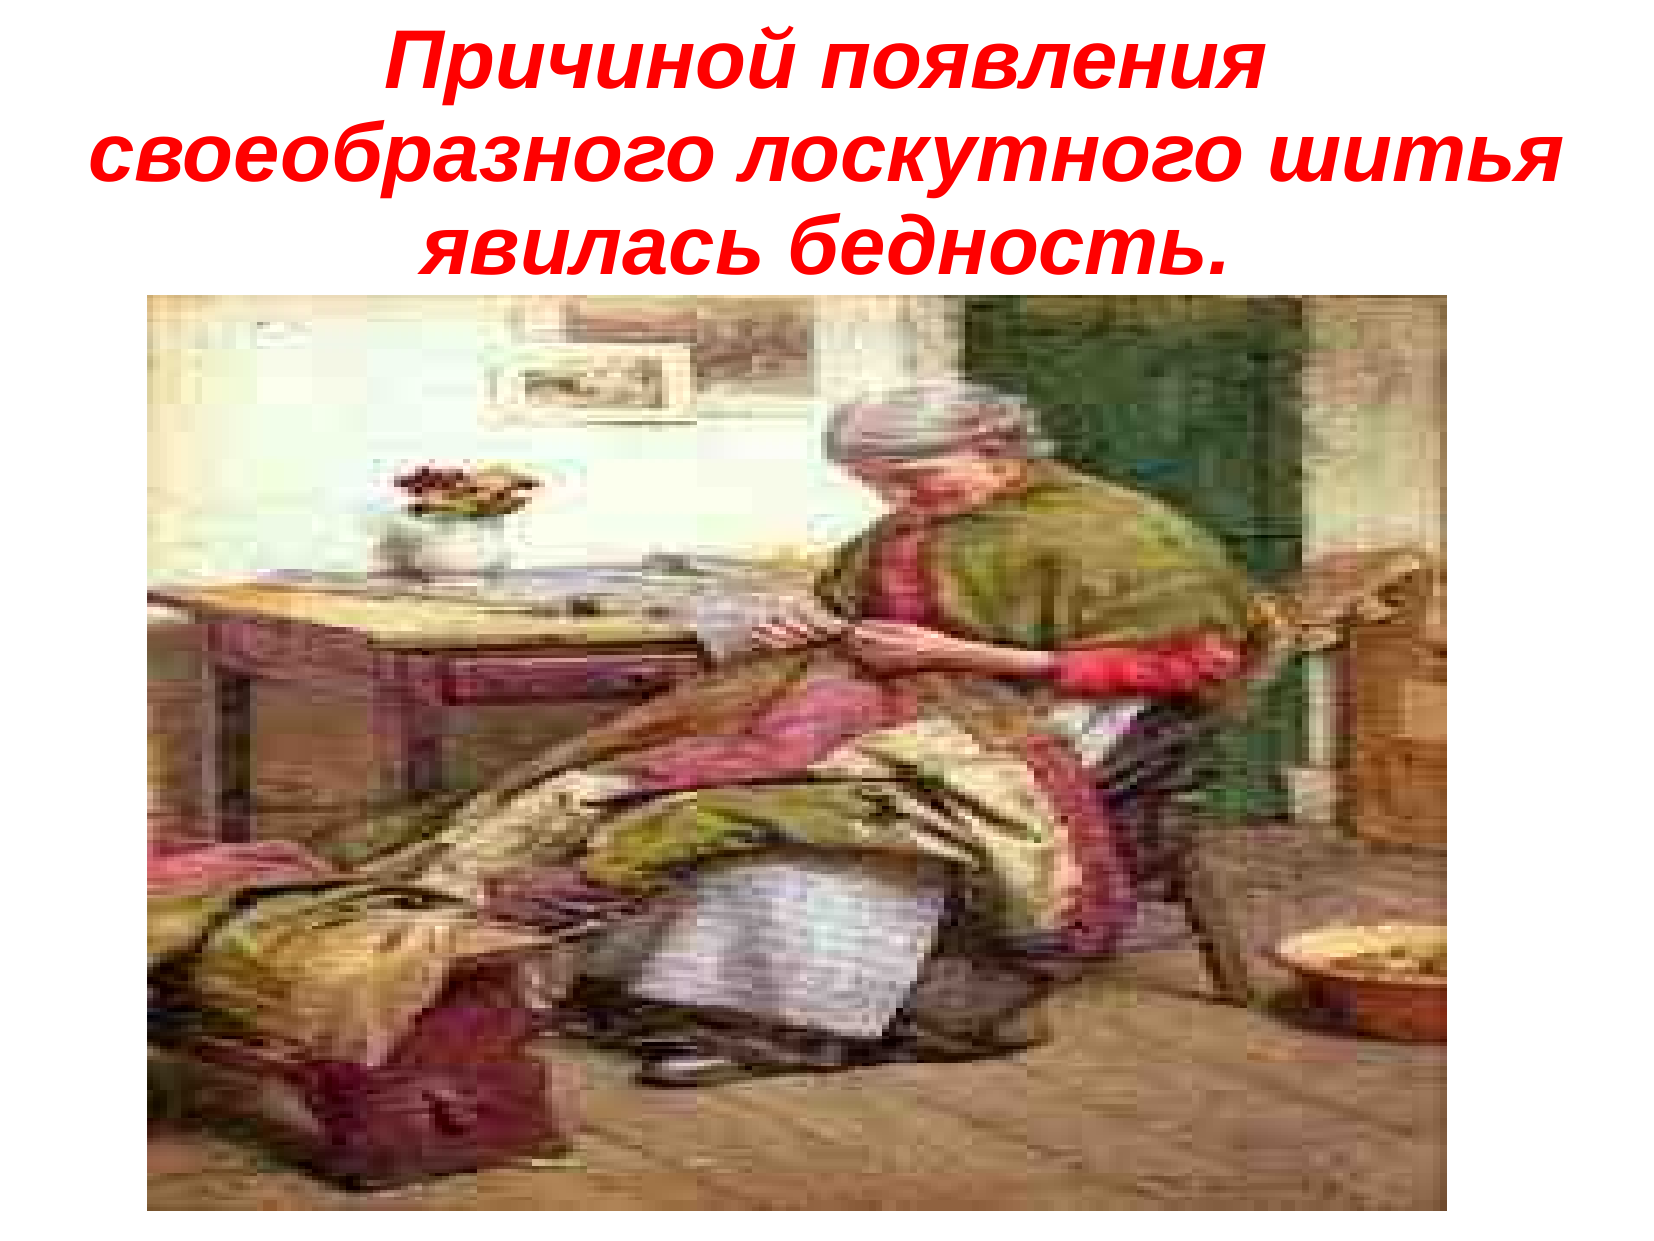

# Причиной появления своеобразного лоскутного шитья явилась бедность.